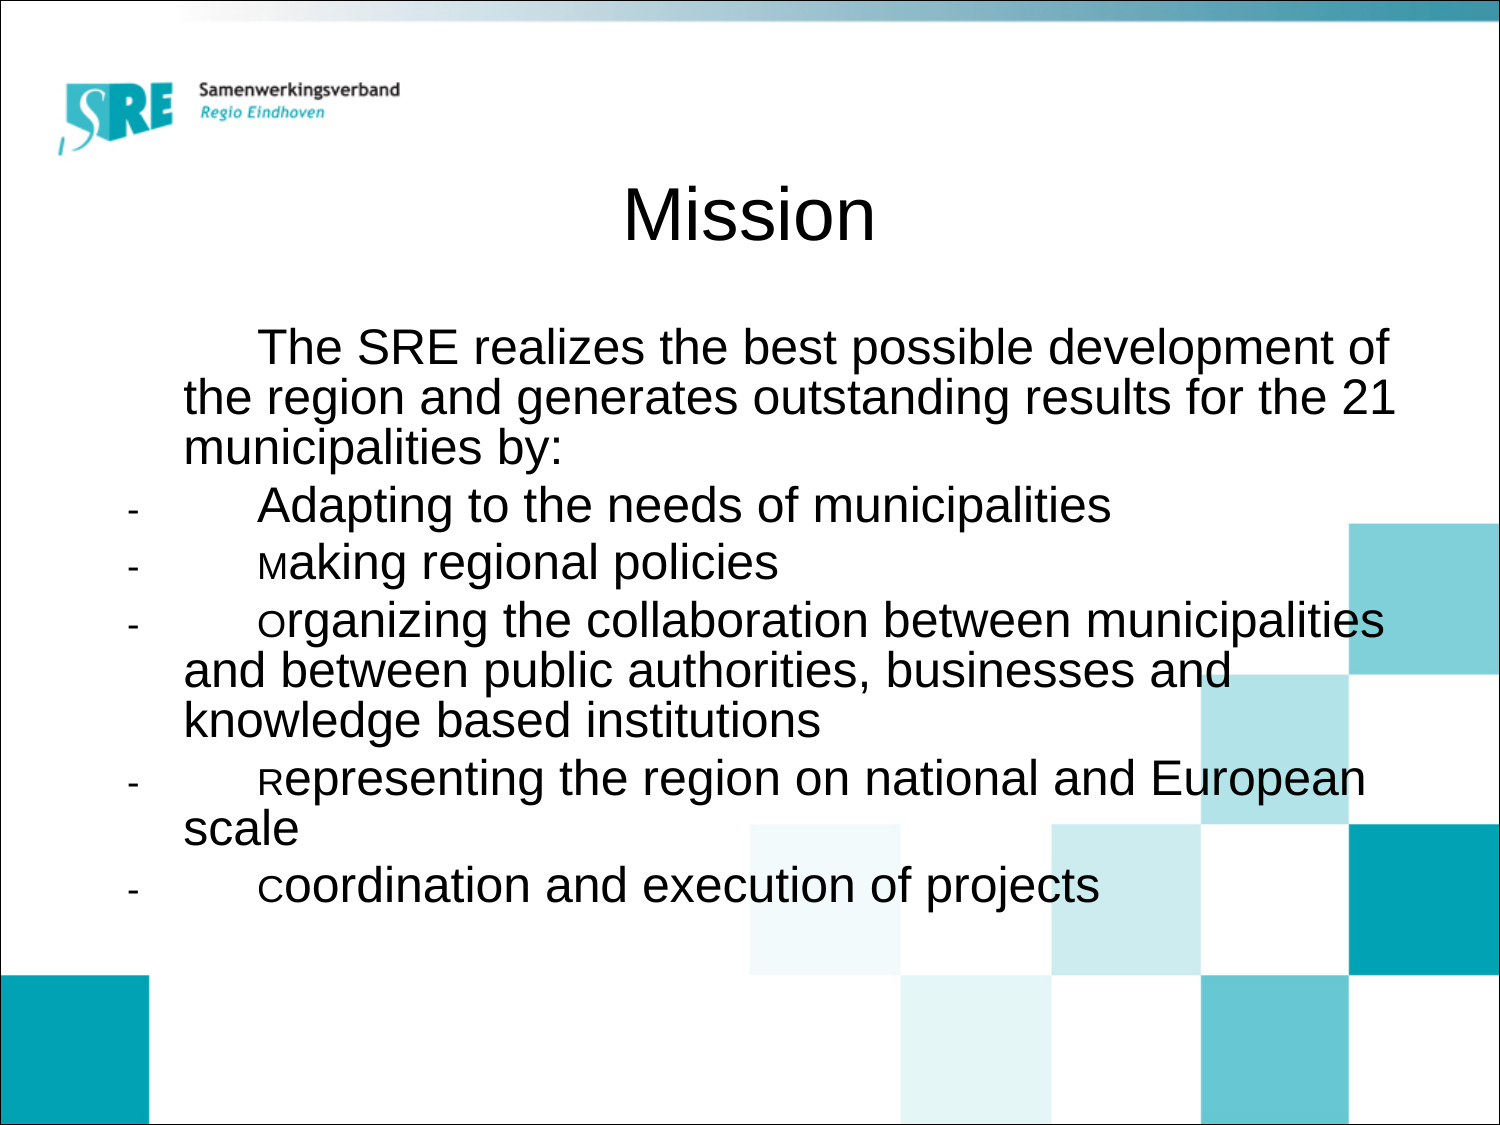

# Mission
	The SRE realizes the best possible development of the region and generates outstanding results for the 21 municipalities by:
-	Adapting to the needs of municipalities
- 	Making regional policies
-	Organizing the collaboration between municipalities and between public authorities, businesses and knowledge based institutions
-	Representing the region on national and European scale
- 	Coordination and execution of projects